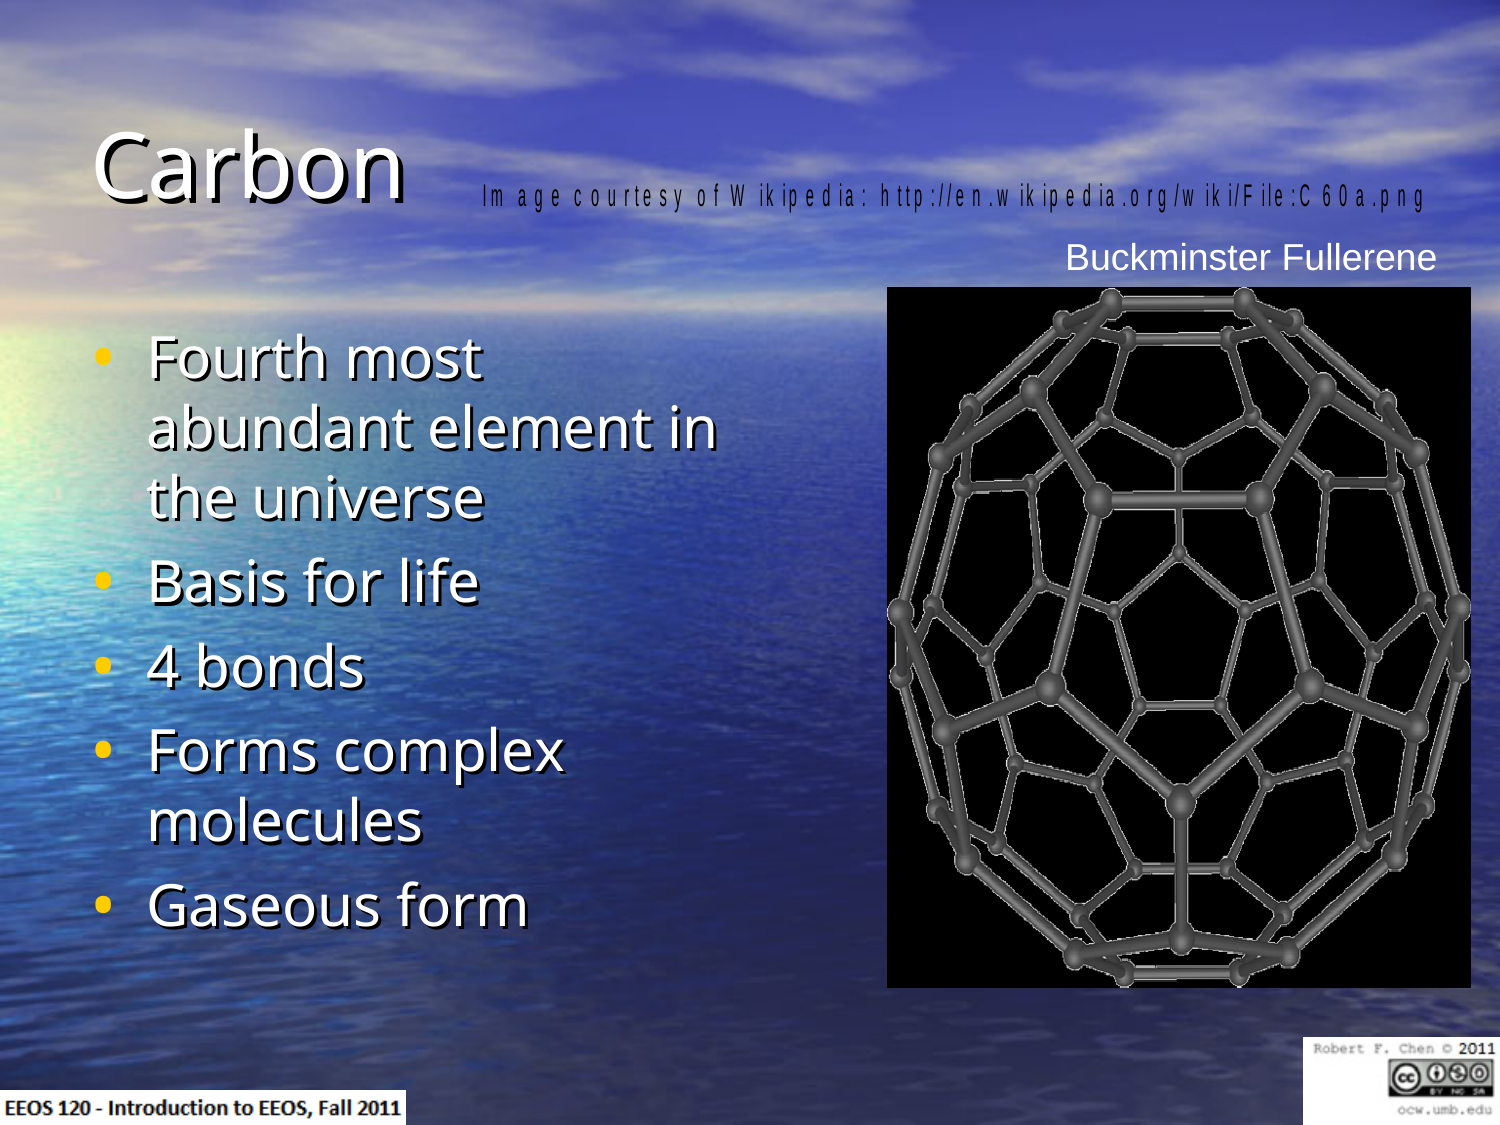

# Carbon
Buckminster Fullerene
Fourth most abundant element in the universe
Basis for life
4 bonds
Forms complex molecules
Gaseous form